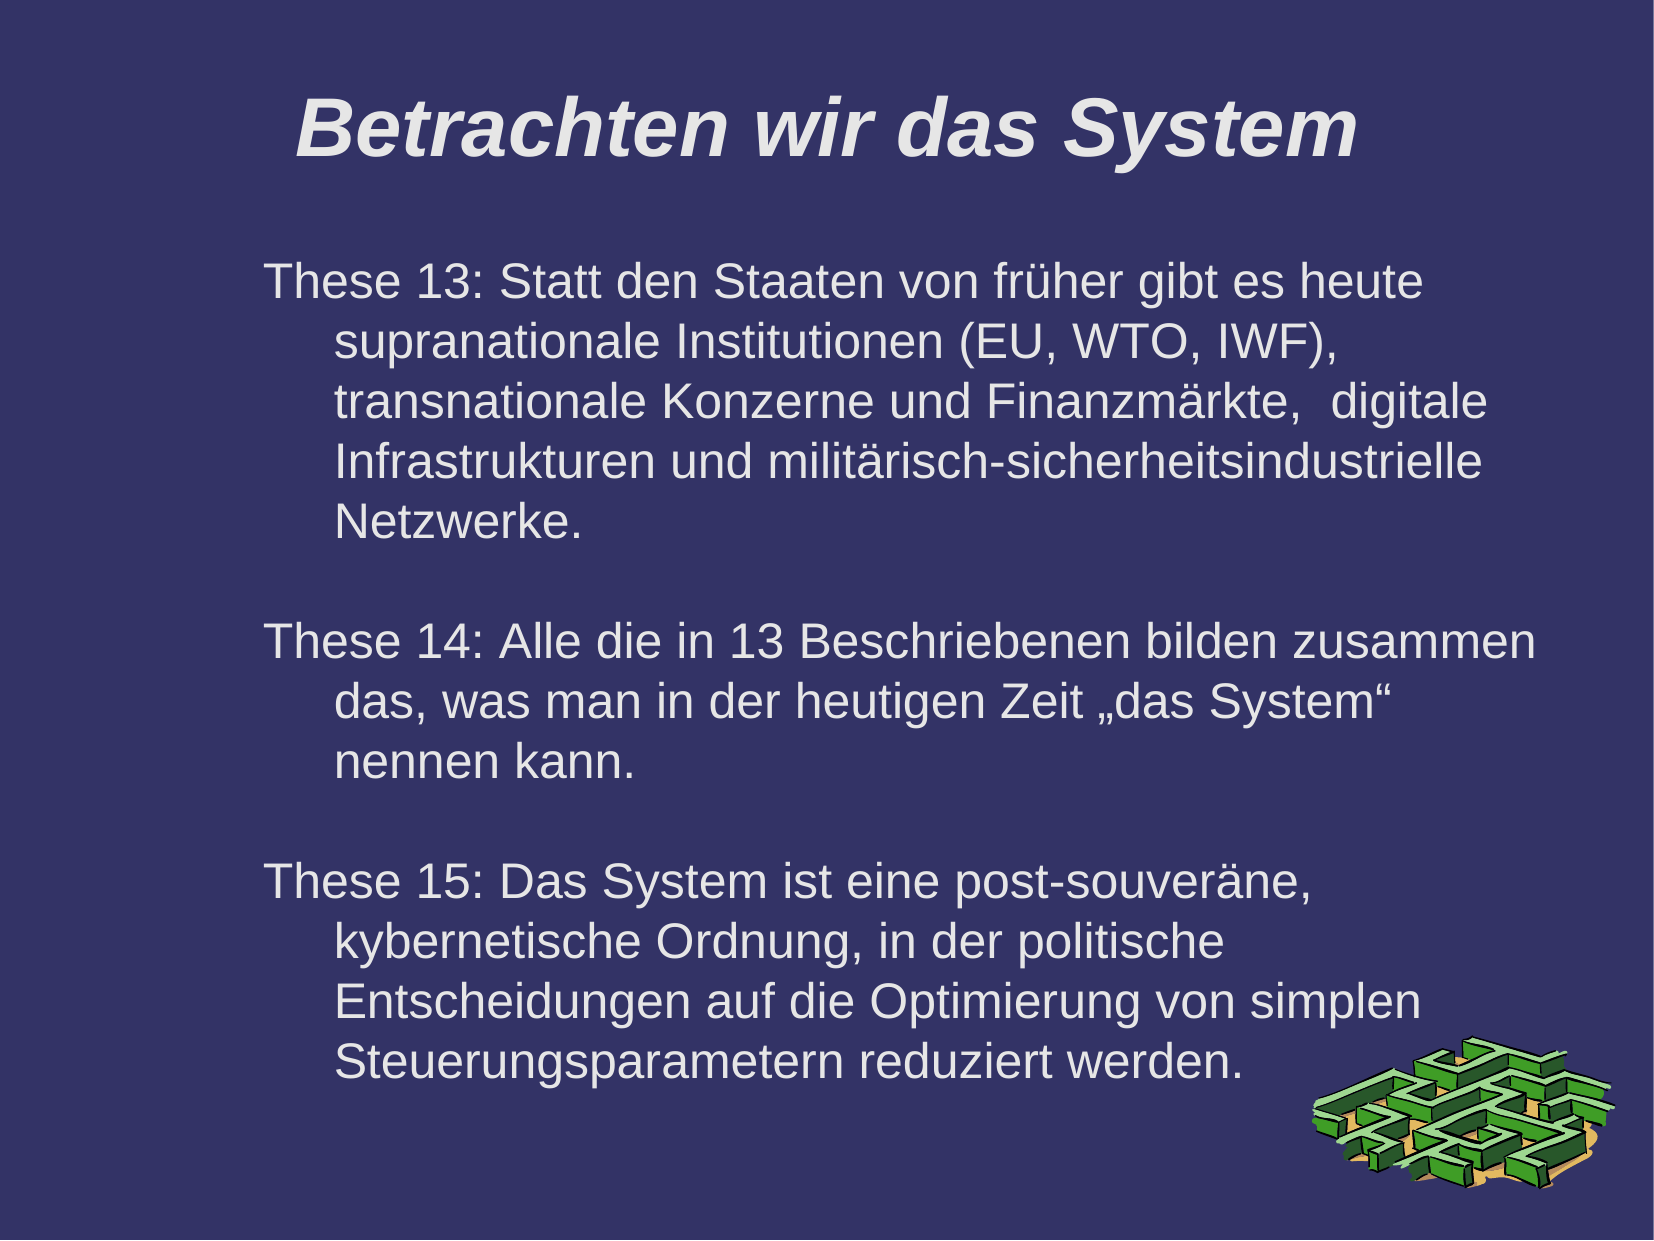

# Betrachten wir das System
These 13: Statt den Staaten von früher gibt es heute supranationale Institutionen (EU, WTO, IWF), transnationale Konzerne und Finanzmärkte, digitale Infrastrukturen und militärisch-sicherheitsindustrielle Netzwerke.
These 14: Alle die in 13 Beschriebenen bilden zusammen das, was man in der heutigen Zeit „das System“ nennen kann.
These 15: Das System ist eine post-souveräne, kybernetische Ordnung, in der politische Entscheidungen auf die Optimierung von simplen Steuerungsparametern reduziert werden.